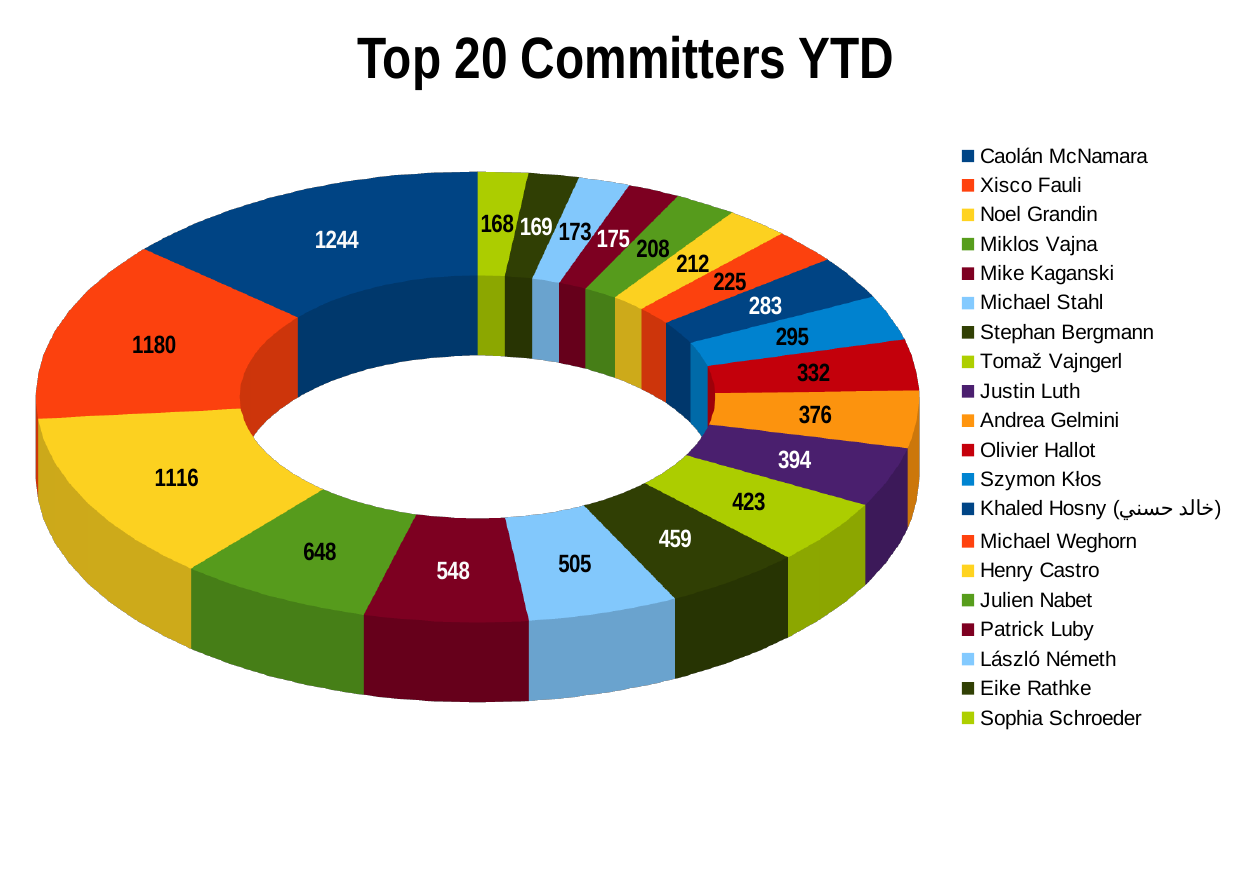

### Chart
| Category | Commits |
|---|---|
| Caolán McNamara | 1244.0 |
| Xisco Fauli | 1180.0 |
| Noel Grandin | 1116.0 |
| Miklos Vajna | 648.0 |
| Mike Kaganski | 548.0 |
| Michael Stahl | 505.0 |
| Stephan Bergmann | 459.0 |
| Tomaž Vajngerl | 423.0 |
| Justin Luth | 394.0 |
| Andrea Gelmini | 376.0 |
| Olivier Hallot | 332.0 |
| Szymon Kłos | 295.0 |
| Khaled Hosny (خالد حسني) | 283.0 |
| Michael Weghorn | 225.0 |
| Henry Castro | 212.0 |
| Julien Nabet | 208.0 |
| Patrick Luby | 175.0 |
| László Németh | 173.0 |
| Eike Rathke | 169.0 |
| Sophia Schroeder | 168.0 |Top 20 Committers YTD